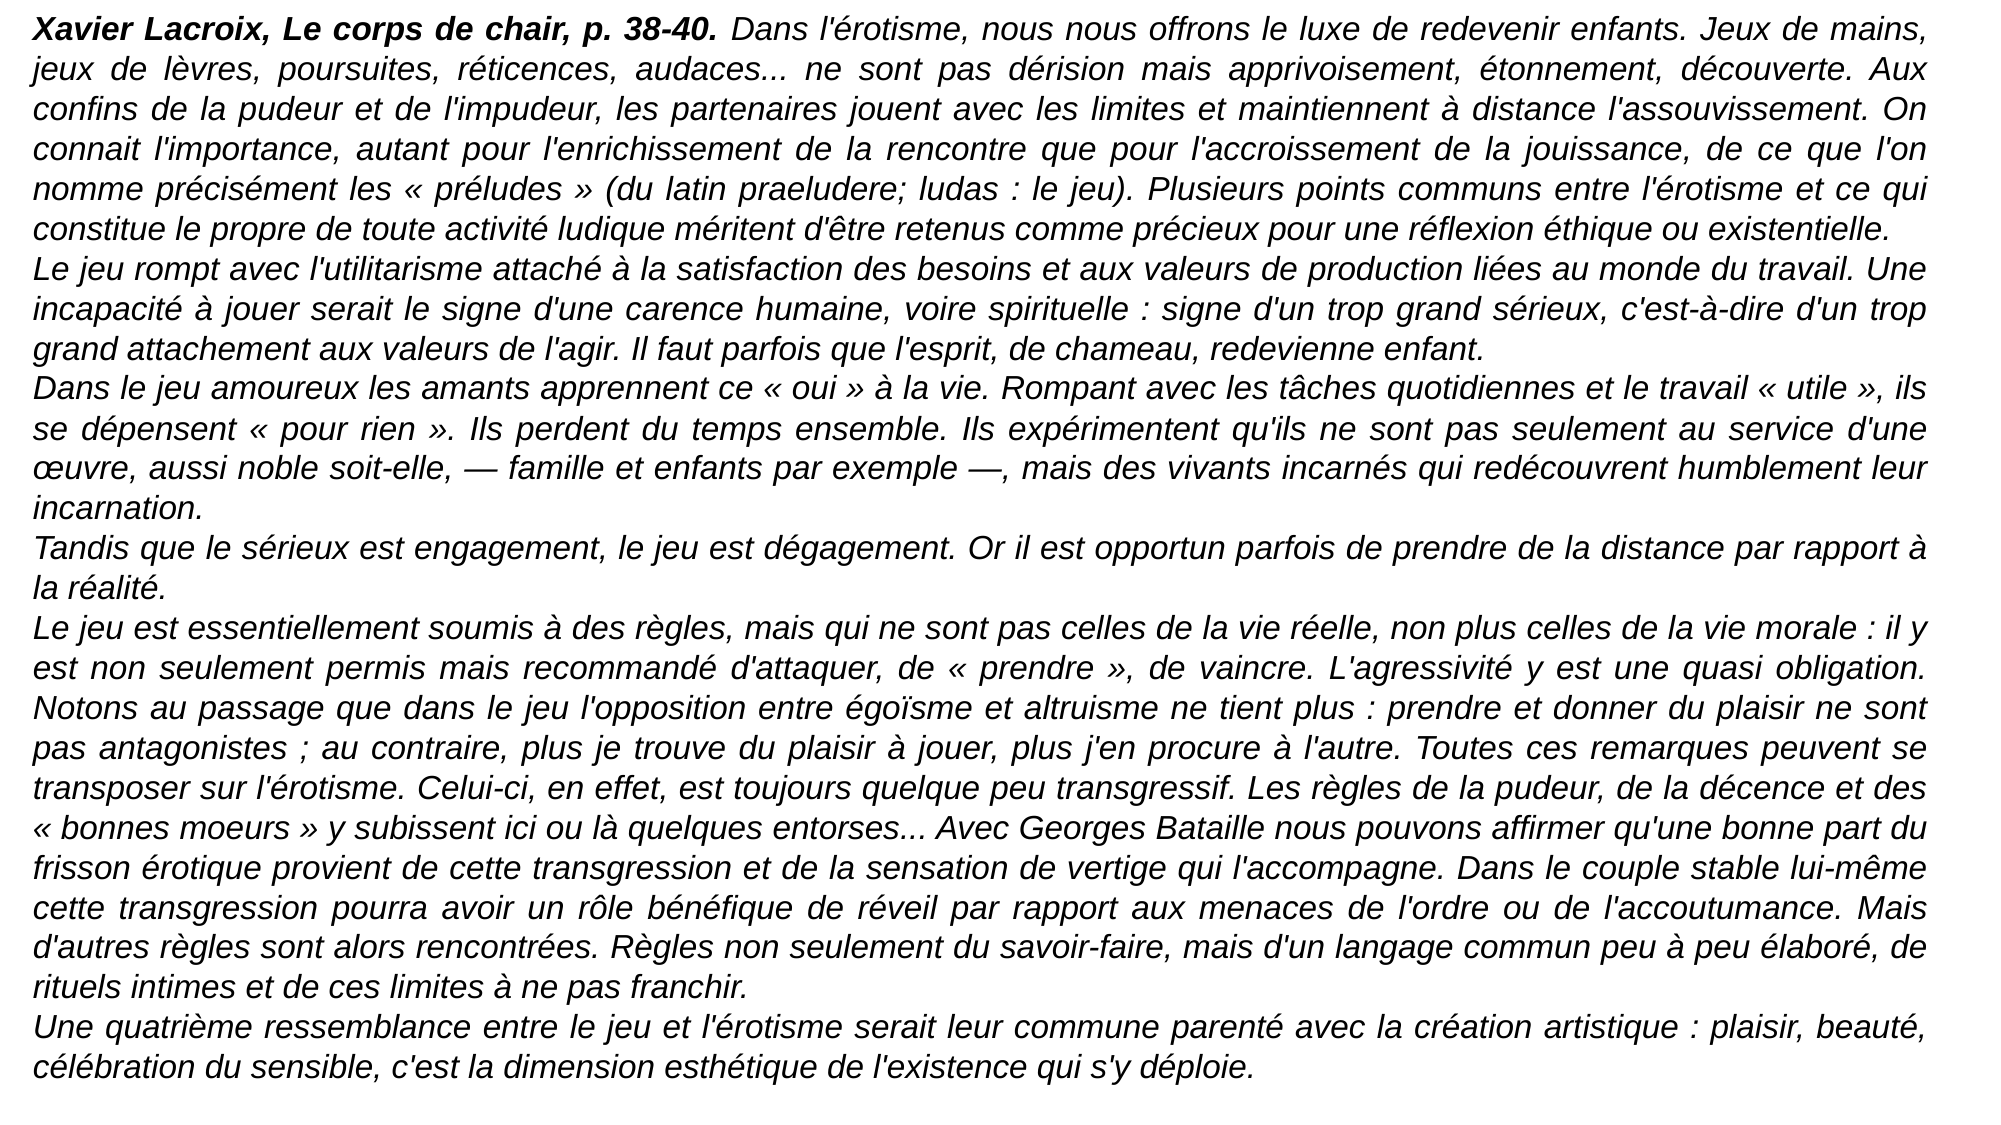

Xavier Lacroix, Le corps de chair, p. 38-40. Dans l'érotisme, nous nous offrons le luxe de redevenir enfants. Jeux de mains, jeux de lèvres, poursuites, réticences, audaces... ne sont pas dérision mais apprivoisement, étonnement, découverte. Aux confins de la pudeur et de l'impudeur, les partenaires jouent avec les limites et maintiennent à distance l'assouvissement. On connait l'importance, autant pour l'enrichissement de la rencontre que pour l'accroissement de la jouissance, de ce que l'on nomme précisément les « préludes » (du latin praeludere; ludas : le jeu). Plusieurs points communs entre l'érotisme et ce qui constitue le propre de toute activité ludique méritent d'être retenus comme précieux pour une réflexion éthique ou existentielle.
Le jeu rompt avec l'utilitarisme attaché à la satisfaction des besoins et aux valeurs de production liées au monde du travail. Une incapacité à jouer serait le signe d'une carence humaine, voire spirituelle : signe d'un trop grand sérieux, c'est-à-dire d'un trop grand attachement aux valeurs de l'agir. Il faut parfois que l'esprit, de chameau, redevienne enfant.
Dans le jeu amoureux les amants apprennent ce « oui » à la vie. Rompant avec les tâches quotidiennes et le travail « utile », ils se dépensent « pour rien ». Ils perdent du temps ensemble. Ils expérimentent qu'ils ne sont pas seulement au service d'une œuvre, aussi noble soit-elle, — famille et enfants par exemple —, mais des vivants incarnés qui redécouvrent humblement leur incarnation.
Tandis que le sérieux est engagement, le jeu est dégagement. Or il est opportun parfois de prendre de la distance par rapport à la réalité.
Le jeu est essentiellement soumis à des règles, mais qui ne sont pas celles de la vie réelle, non plus celles de la vie morale : il y est non seulement permis mais recommandé d'attaquer, de « prendre », de vaincre. L'agressivité y est une quasi obligation. Notons au passage que dans le jeu l'opposition entre égoïsme et altruisme ne tient plus : prendre et donner du plaisir ne sont pas antagonistes ; au contraire, plus je trouve du plaisir à jouer, plus j'en procure à l'autre. Toutes ces remarques peuvent se transposer sur l'érotisme. Celui-ci, en effet, est toujours quelque peu transgressif. Les règles de la pudeur, de la décence et des « bonnes moeurs » y subissent ici ou là quelques entorses... Avec Georges Bataille nous pouvons affirmer qu'une bonne part du frisson érotique provient de cette transgression et de la sensation de vertige qui l'accompagne. Dans le couple stable lui-même cette transgression pourra avoir un rôle bénéfique de réveil par rapport aux menaces de l'ordre ou de l'accoutumance. Mais d'autres règles sont alors rencontrées. Règles non seulement du savoir-faire, mais d'un langage commun peu à peu élaboré, de rituels intimes et de ces limites à ne pas franchir.
Une quatrième ressemblance entre le jeu et l'érotisme serait leur commune parenté avec la création artistique : plaisir, beauté, célébration du sensible, c'est la dimension esthétique de l'existence qui s'y déploie.